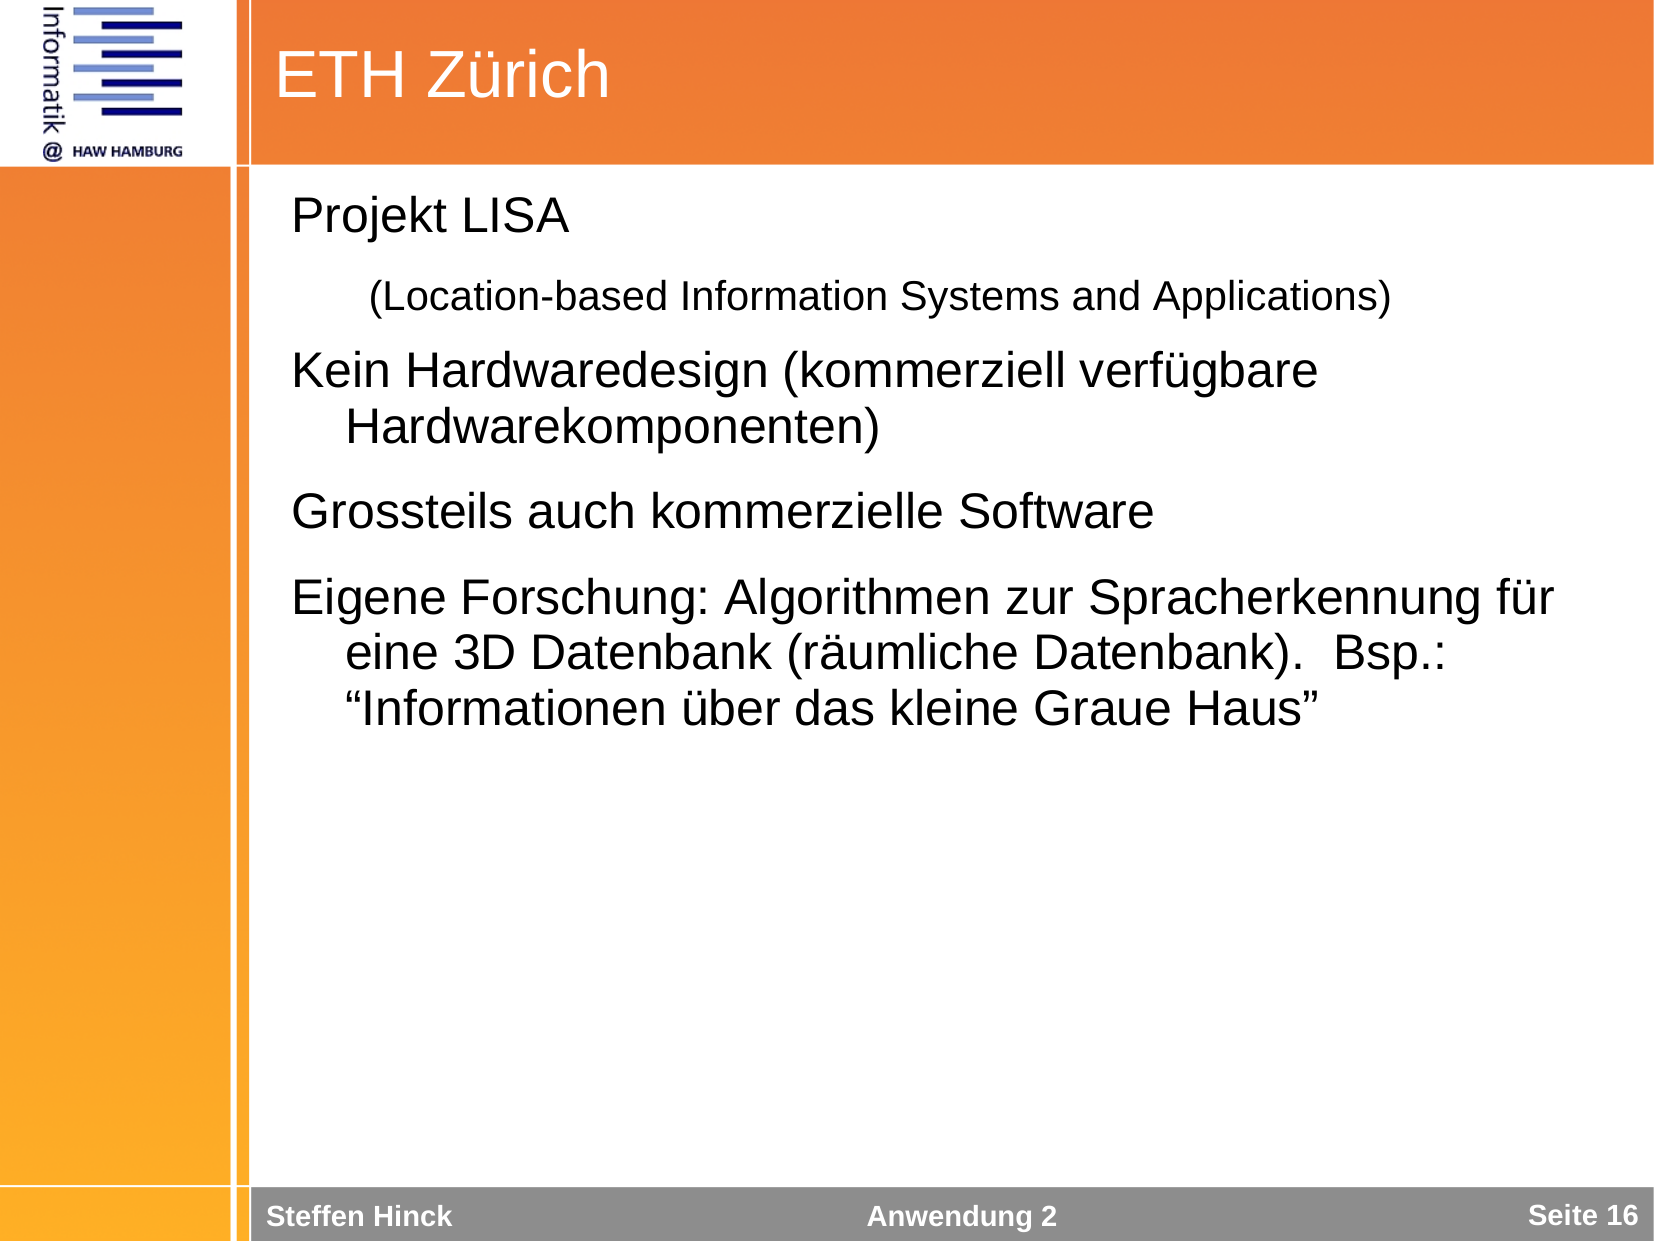

# ETH Zürich
Projekt LISA
(Location-based Information Systems and Applications)
Kein Hardwaredesign (kommerziell verfügbare Hardwarekomponenten)
Grossteils auch kommerzielle Software
Eigene Forschung: Algorithmen zur Spracherkennung für eine 3D Datenbank (räumliche Datenbank). Bsp.: “Informationen über das kleine Graue Haus”